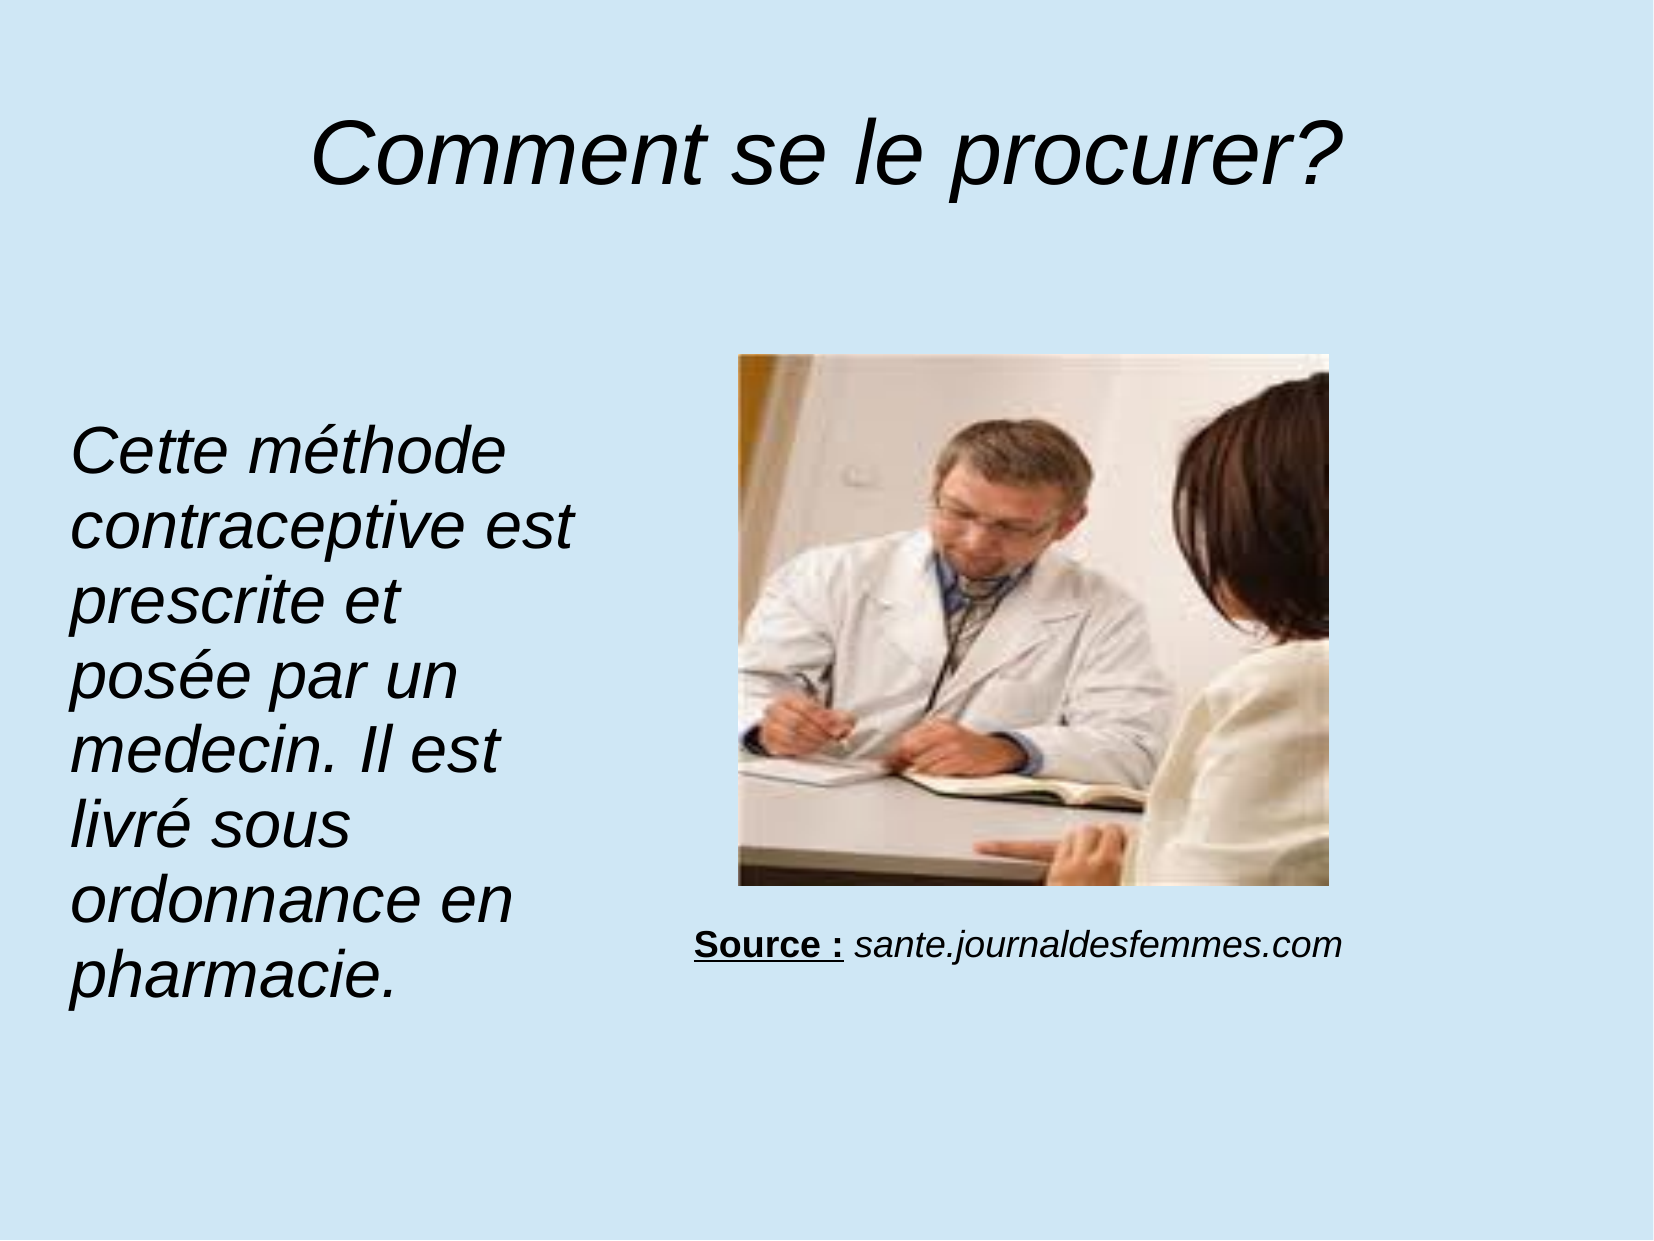

# Comment se le procurer?
Cette méthode contraceptive est prescrite et posée par un medecin. Il est livré sous ordonnance en pharmacie.
Source : sante.journaldesfemmes.com